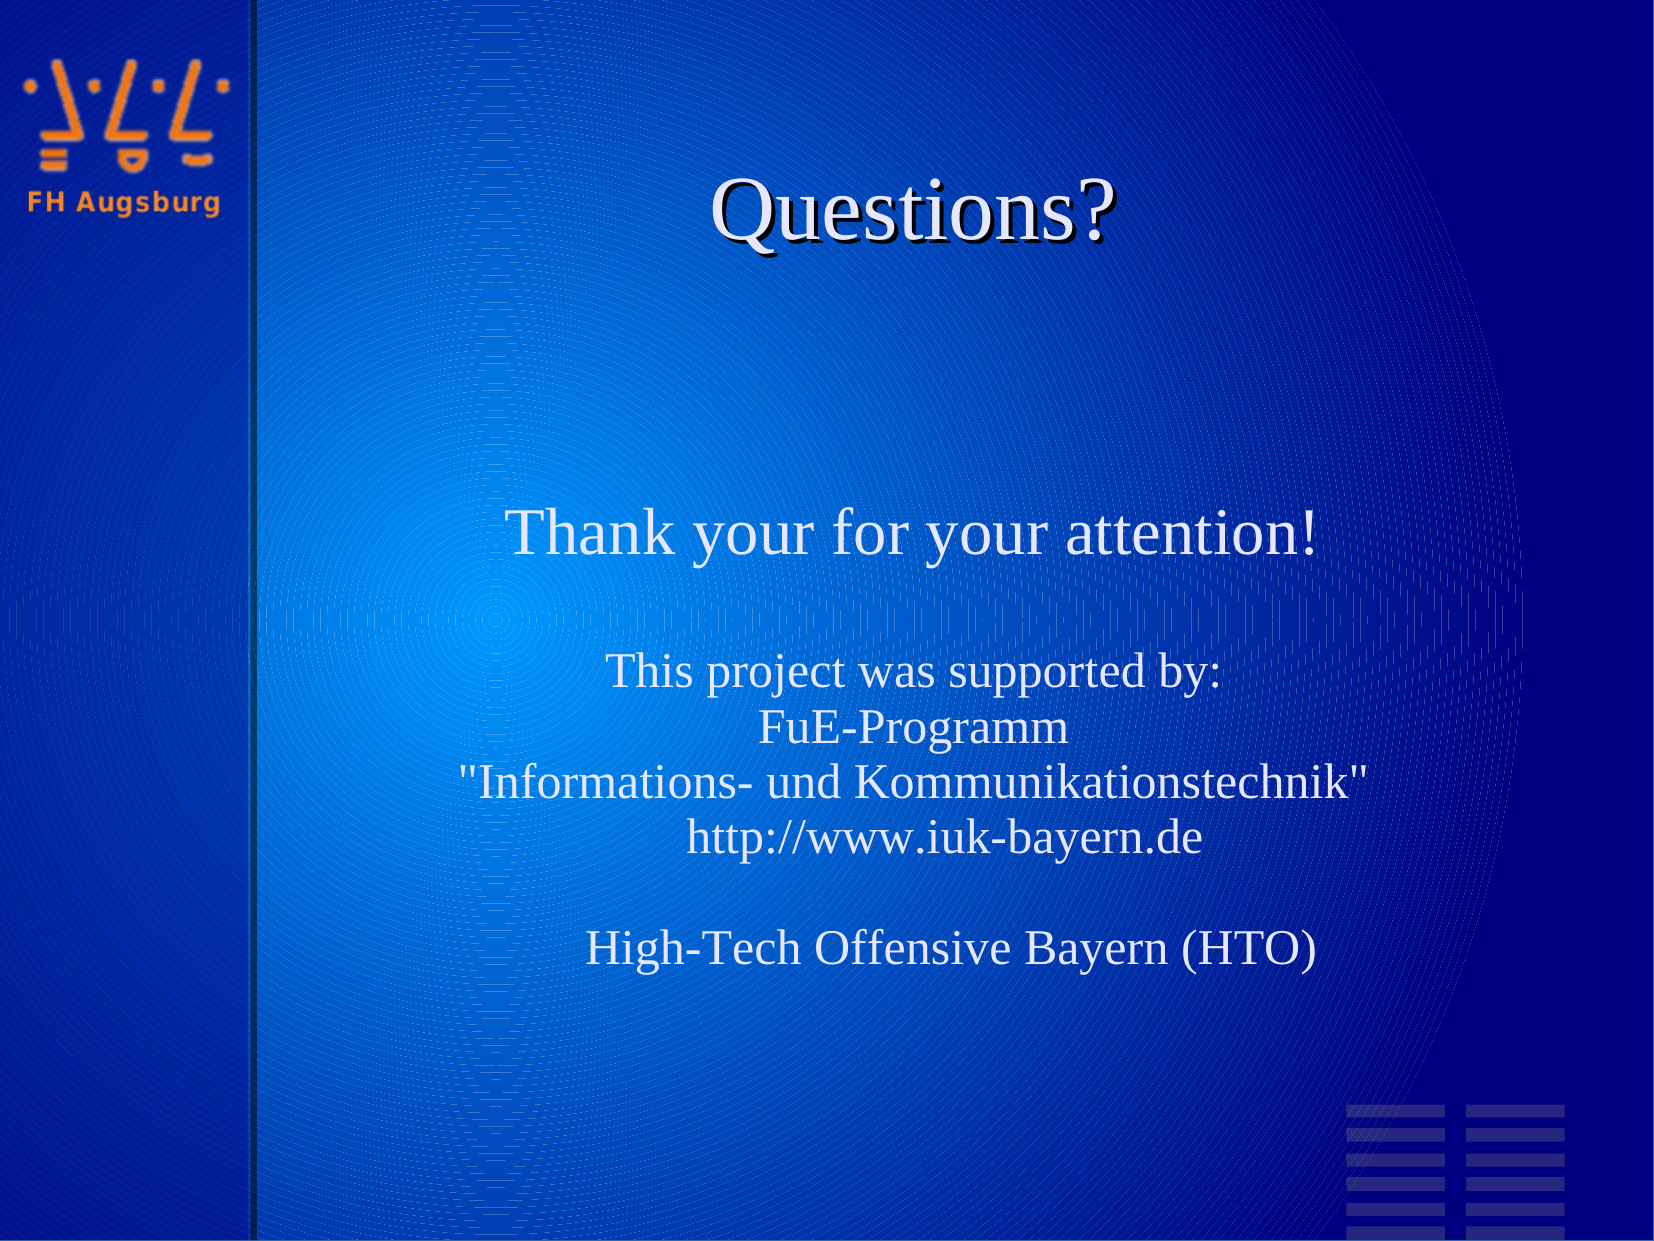

# Questions?
Thank your for your attention!
This project was supported by:
FuE-Programm
"Informations- und Kommunikationstechnik"
      http://www.iuk-bayern.de
      High-Tech Offensive Bayern (HTO)